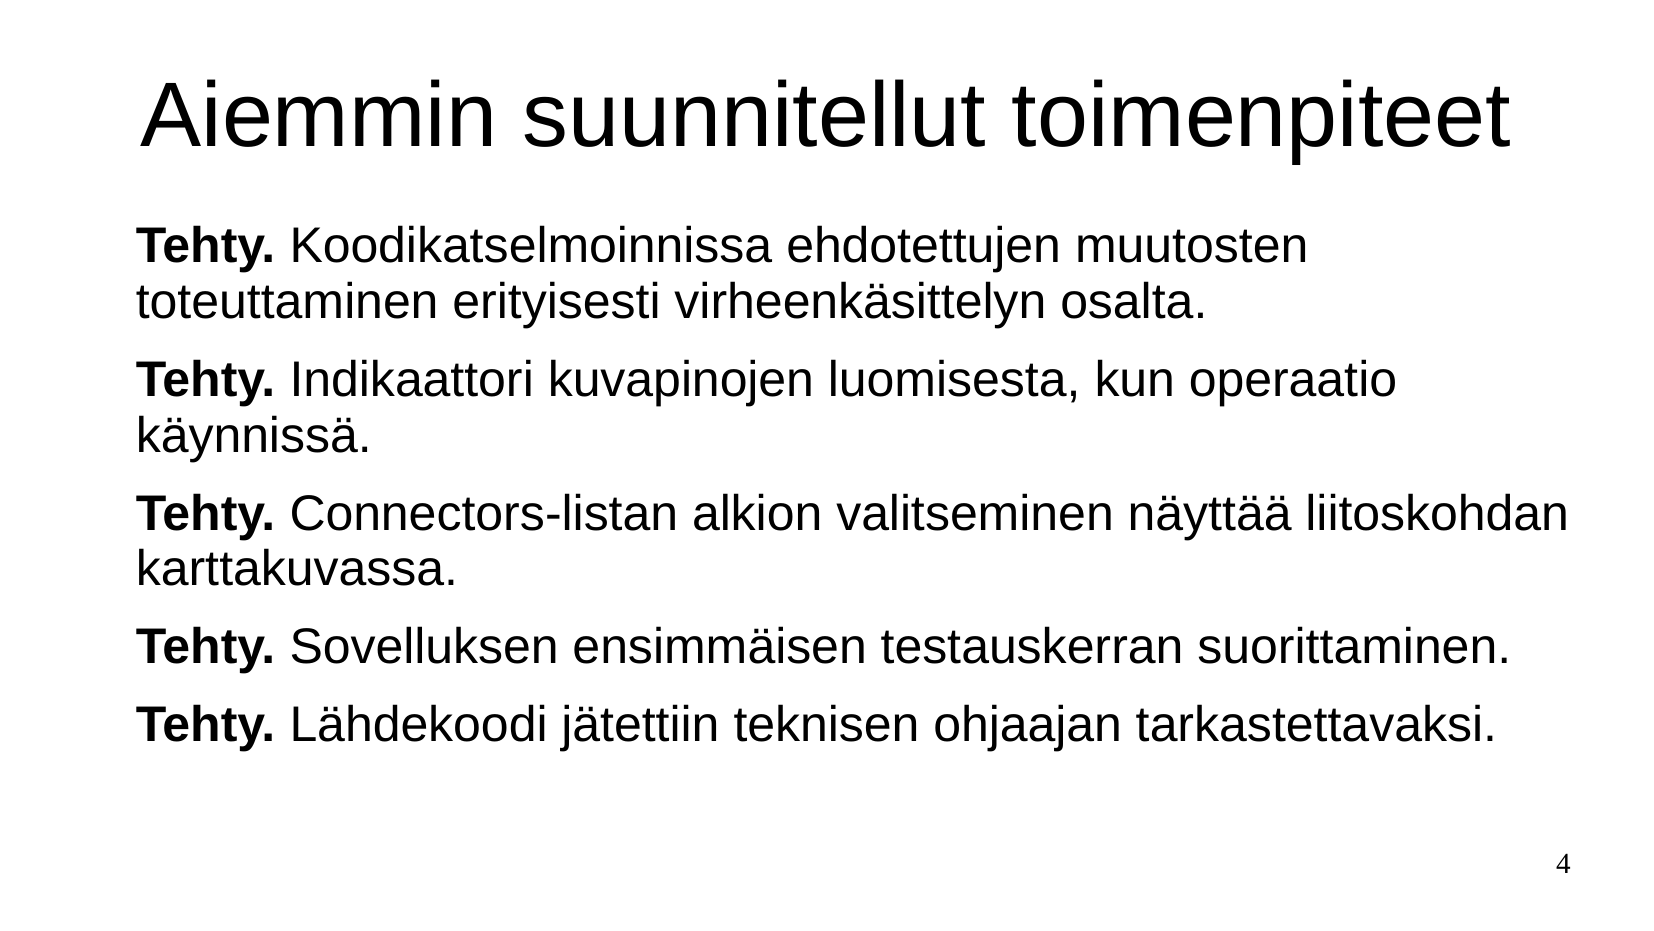

# Aiemmin suunnitellut toimenpiteet
Tehty. Koodikatselmoinnissa ehdotettujen muutosten toteuttaminen erityisesti virheenkäsittelyn osalta.
Tehty. Indikaattori kuvapinojen luomisesta, kun operaatio käynnissä.
Tehty. Connectors-listan alkion valitseminen näyttää liitoskohdan karttakuvassa.
Tehty. Sovelluksen ensimmäisen testauskerran suorittaminen.
Tehty. Lähdekoodi jätettiin teknisen ohjaajan tarkastettavaksi.
4